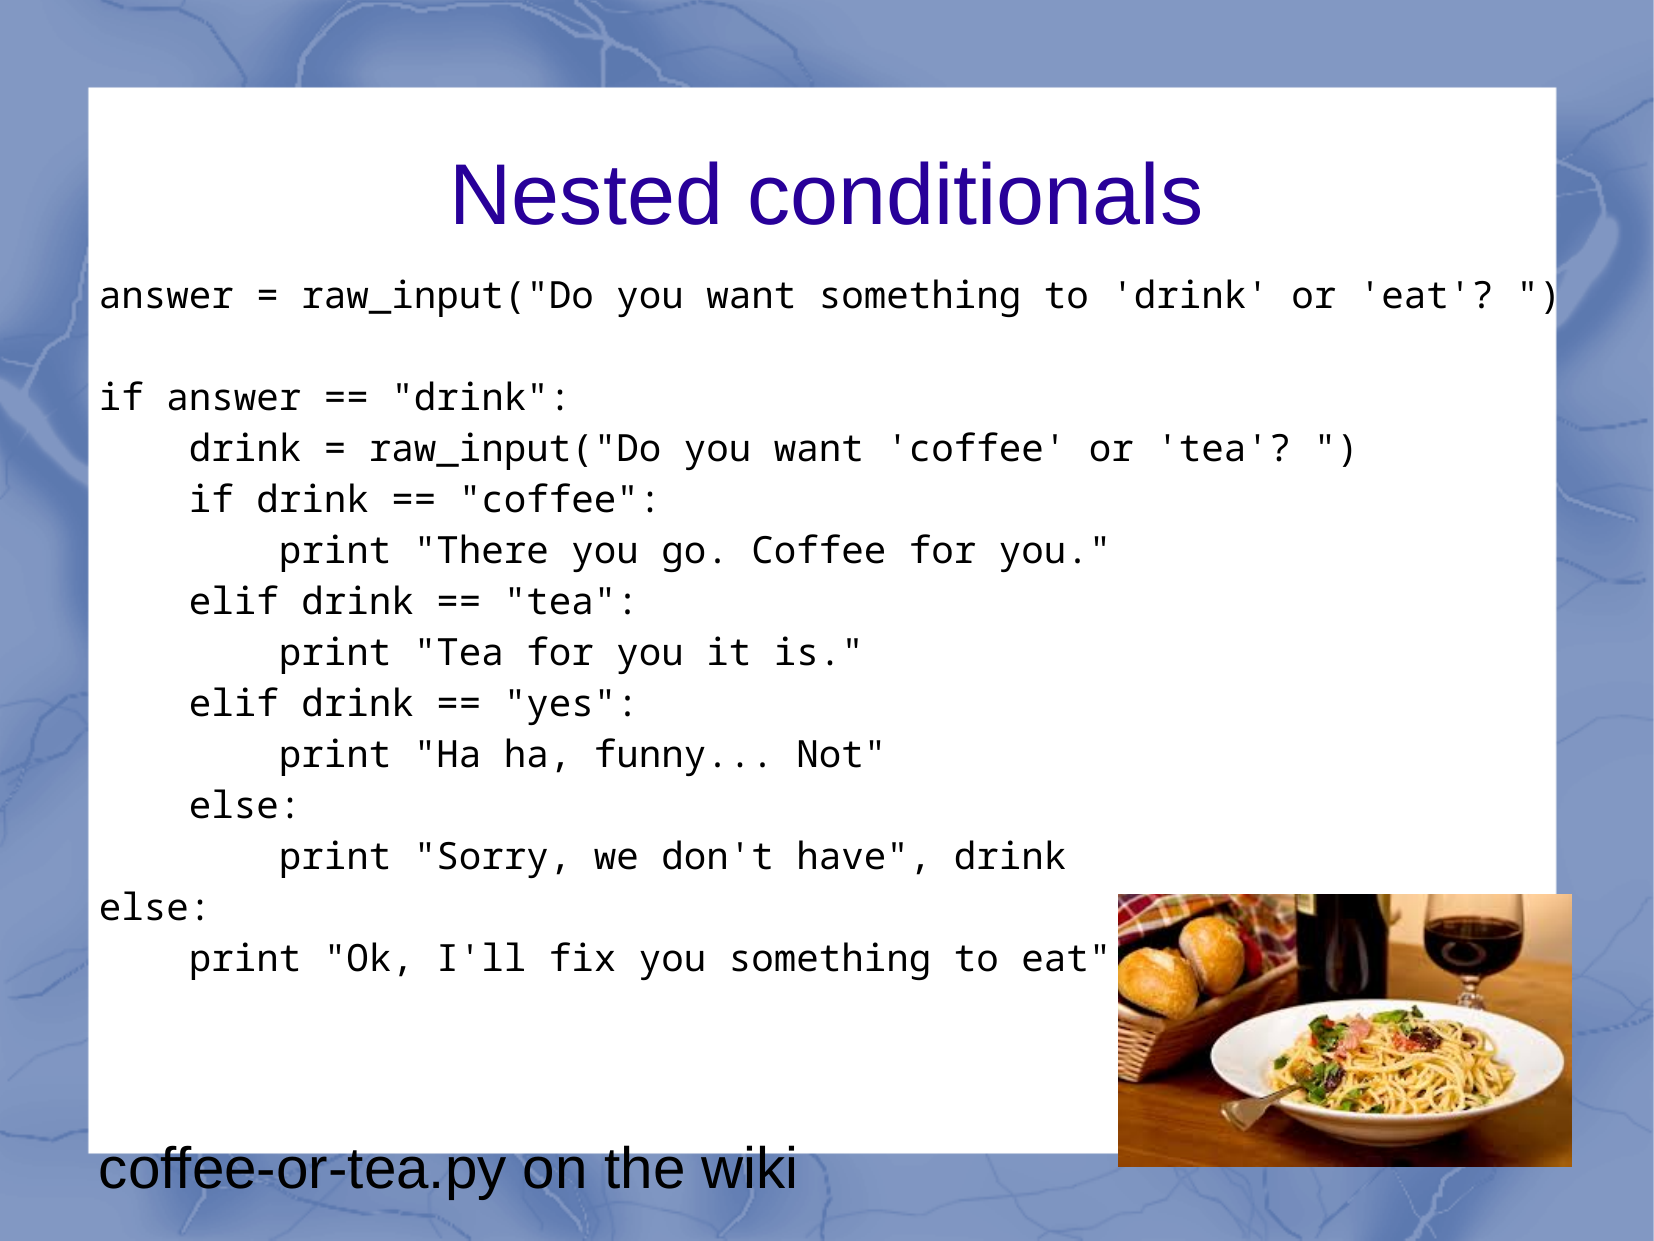

# Nested conditionals
answer = raw_input("Do you want something to 'drink' or 'eat'? ")
if answer == "drink":
 drink = raw_input("Do you want 'coffee' or 'tea'? ")
 if drink == "coffee":
 print "There you go. Coffee for you."
 elif drink == "tea":
 print "Tea for you it is."
 elif drink == "yes":
 print "Ha ha, funny... Not"
 else:
 print "Sorry, we don't have", drink
else:
 print "Ok, I'll fix you something to eat"
coffee-or-tea.py on the wiki